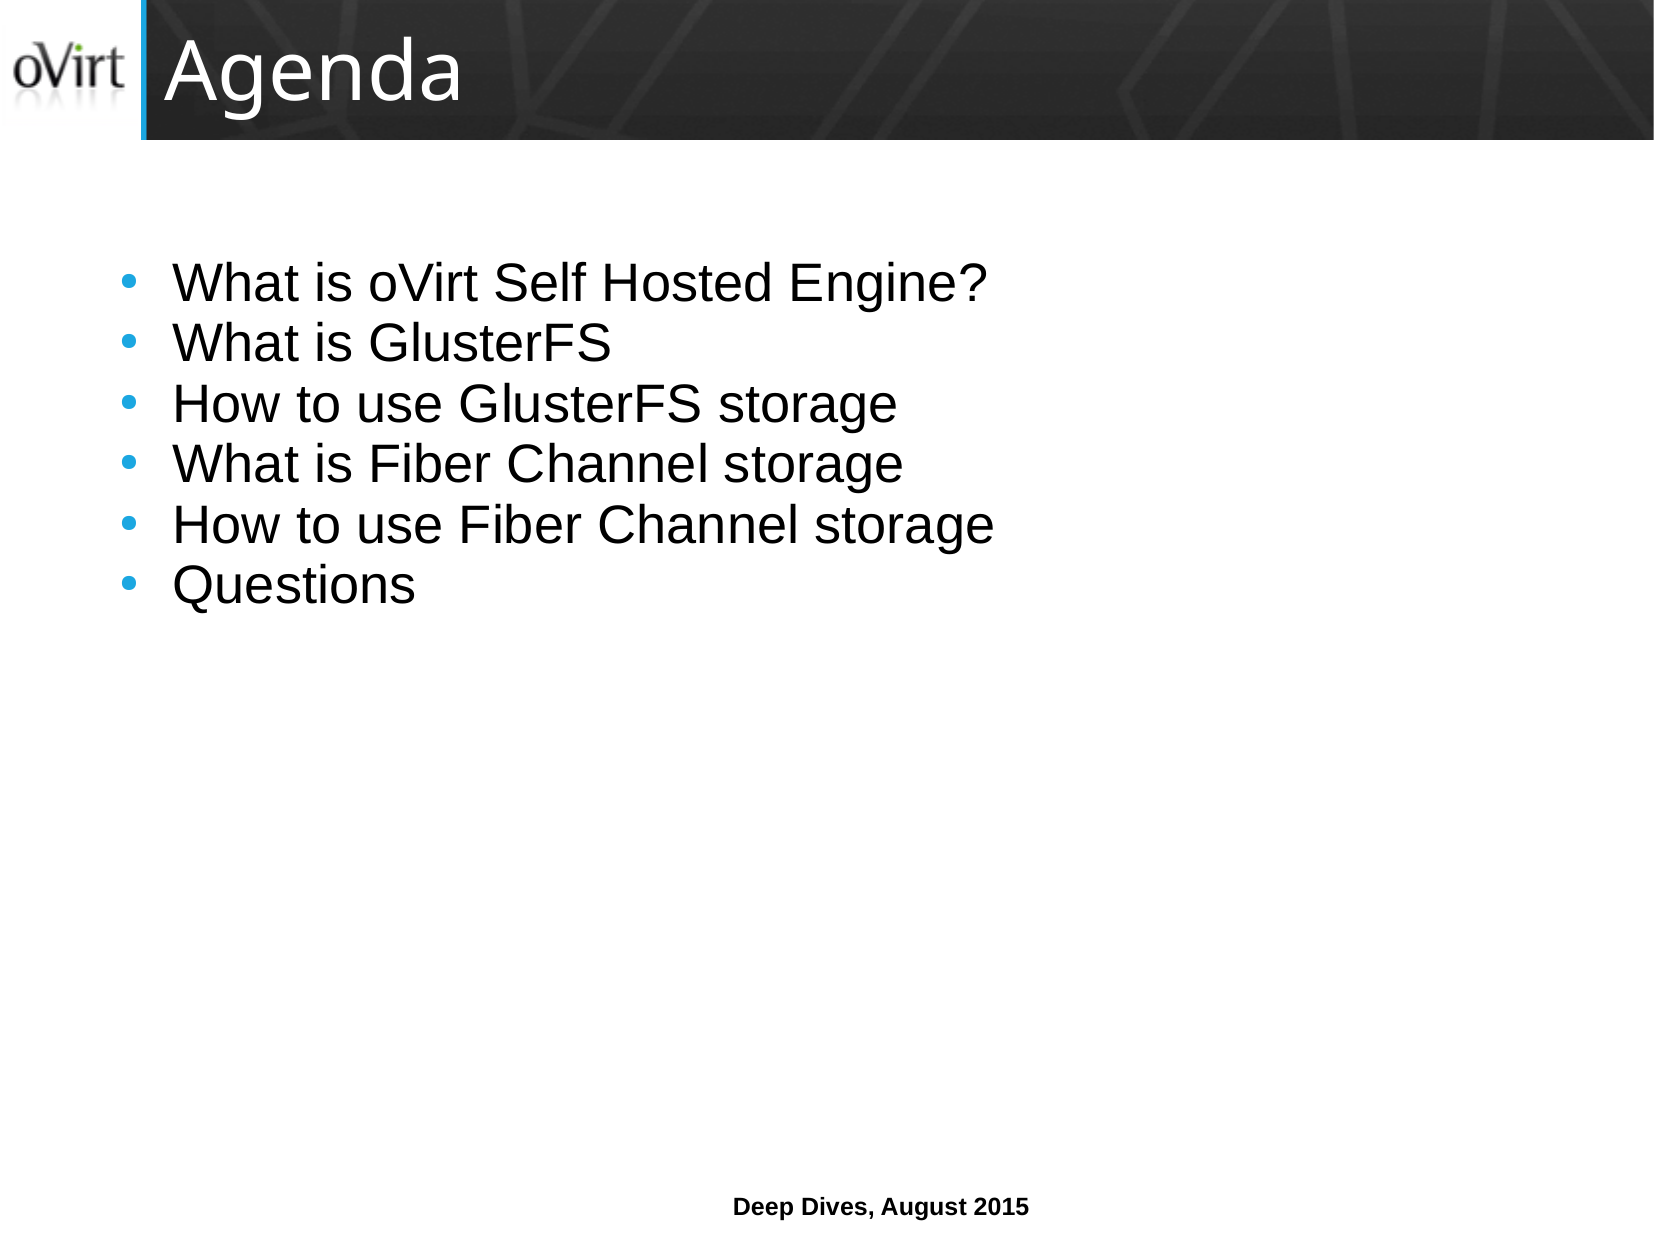

# Agenda
What is oVirt Self Hosted Engine?
What is GlusterFS
How to use GlusterFS storage
What is Fiber Channel storage
How to use Fiber Channel storage
Questions